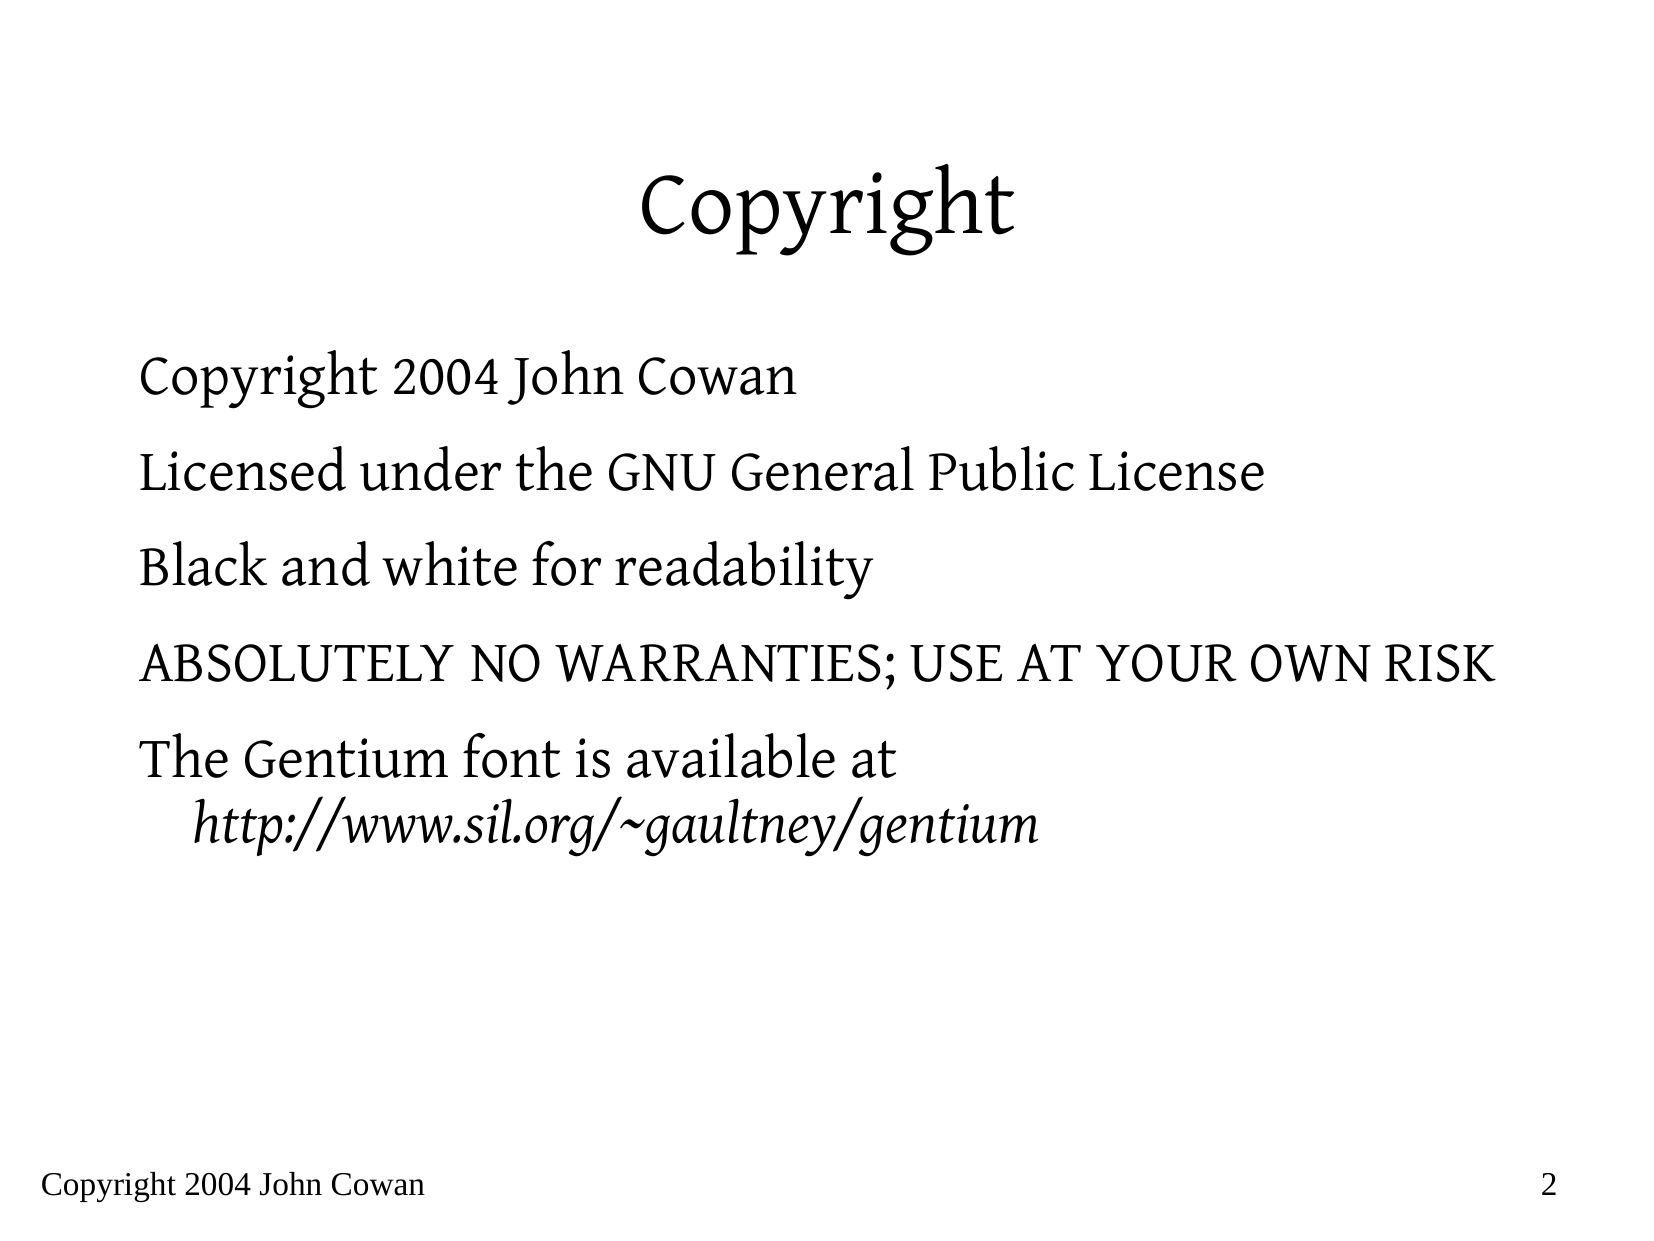

# Copyright
Copyright 2004 John Cowan
Licensed under the GNU General Public License
Black and white for readability
ABSOLUTELY NO WARRANTIES; USE AT YOUR OWN RISK
The Gentium font is available at http://www.sil.org/~gaultney/gentium